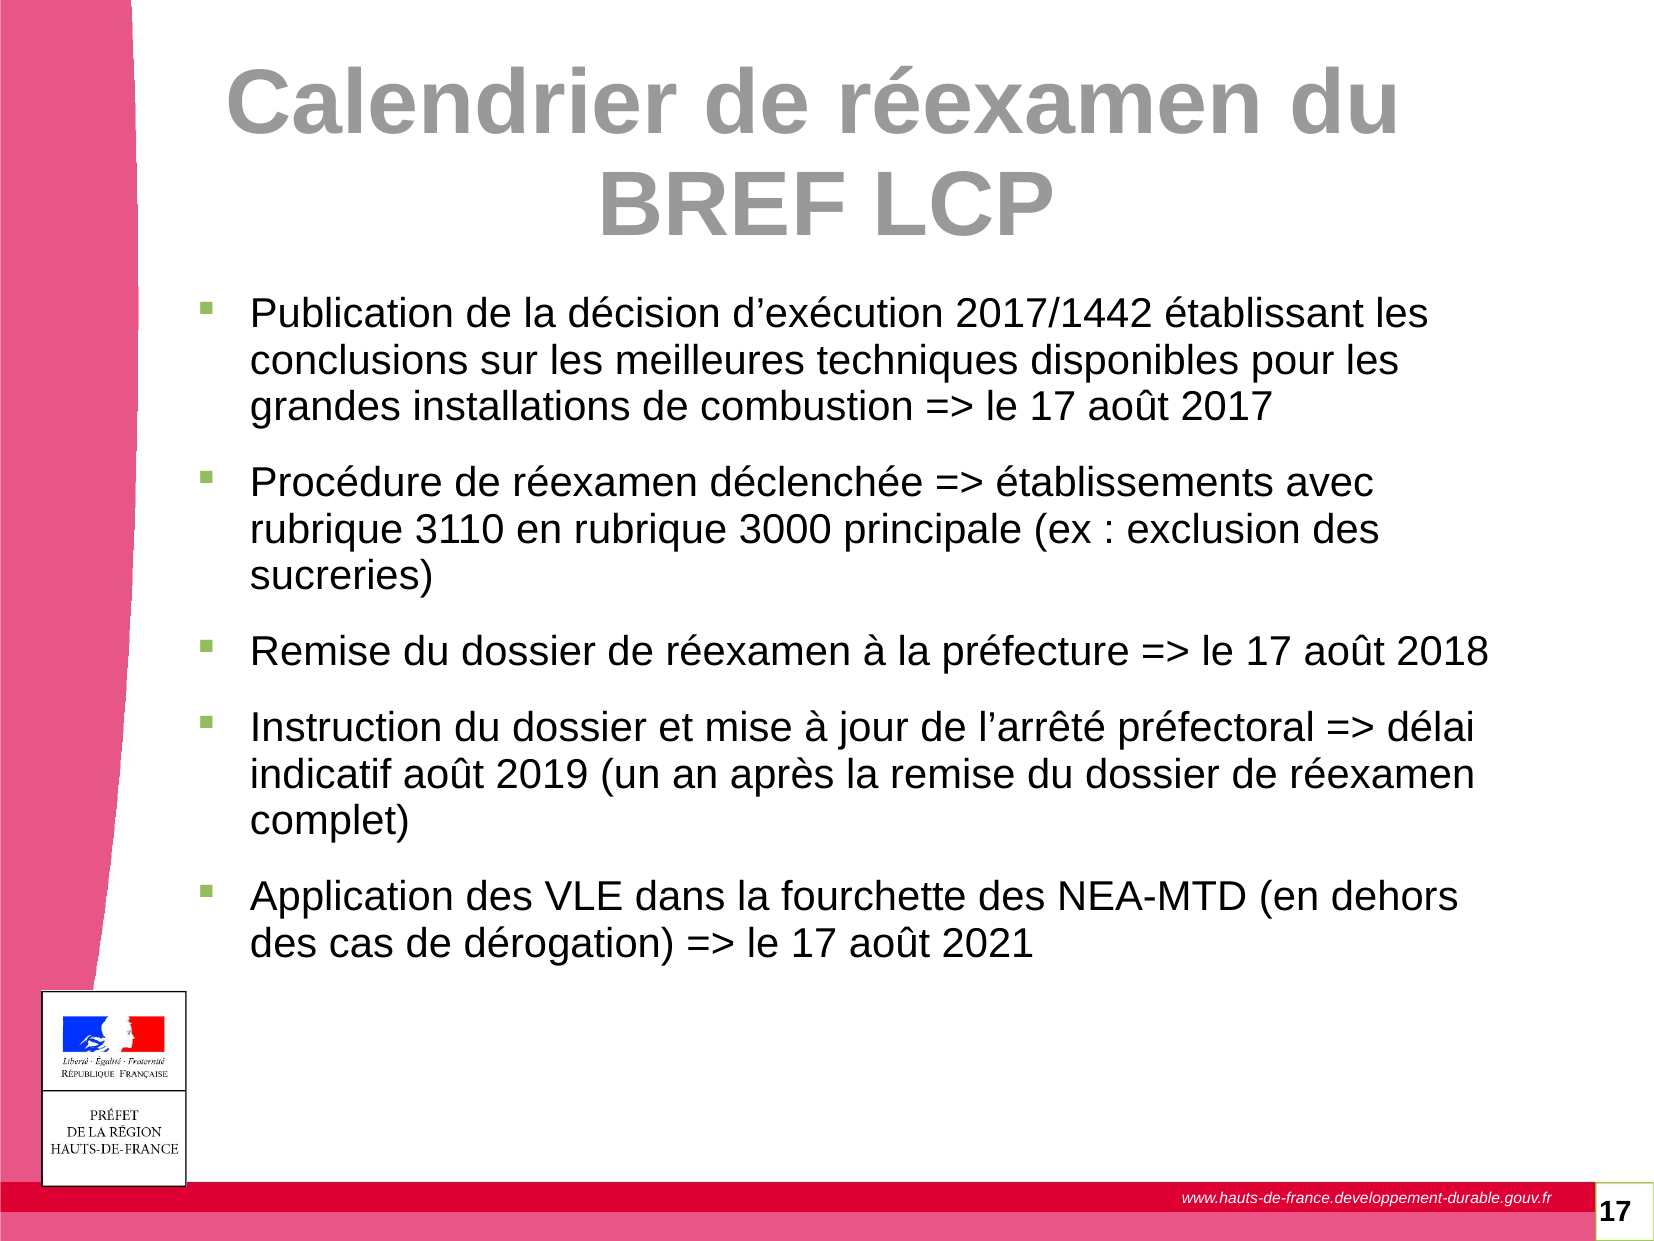

# Calendrier de réexamen du BREF LCP
Publication de la décision d’exécution 2017/1442 établissant les conclusions sur les meilleures techniques disponibles pour les grandes installations de combustion => le 17 août 2017
Procédure de réexamen déclenchée => établissements avec rubrique 3110 en rubrique 3000 principale (ex : exclusion des sucreries)
Remise du dossier de réexamen à la préfecture => le 17 août 2018
Instruction du dossier et mise à jour de l’arrêté préfectoral => délai indicatif août 2019 (un an après la remise du dossier de réexamen complet)
Application des VLE dans la fourchette des NEA-MTD (en dehors des cas de dérogation) => le 17 août 2021
17